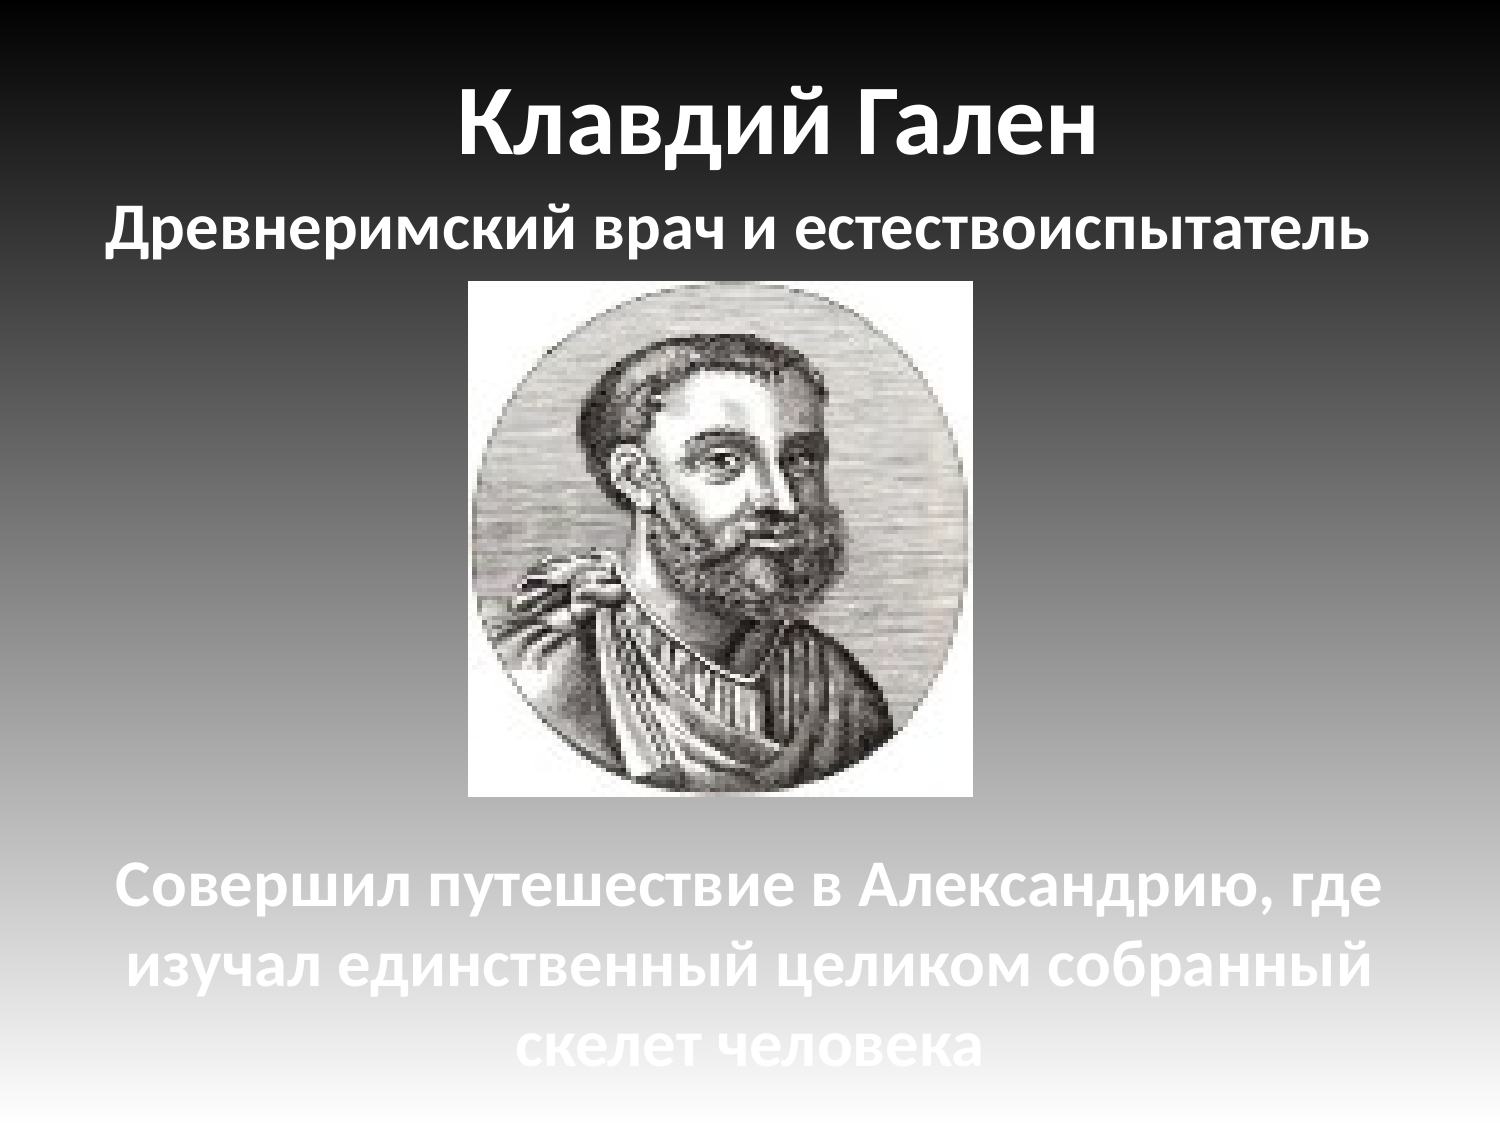

Клавдий Гален
Древнеримский врач и естествоиспытатель
Совершил путешествие в Александрию, где изучал единственный целиком собранный скелет человека